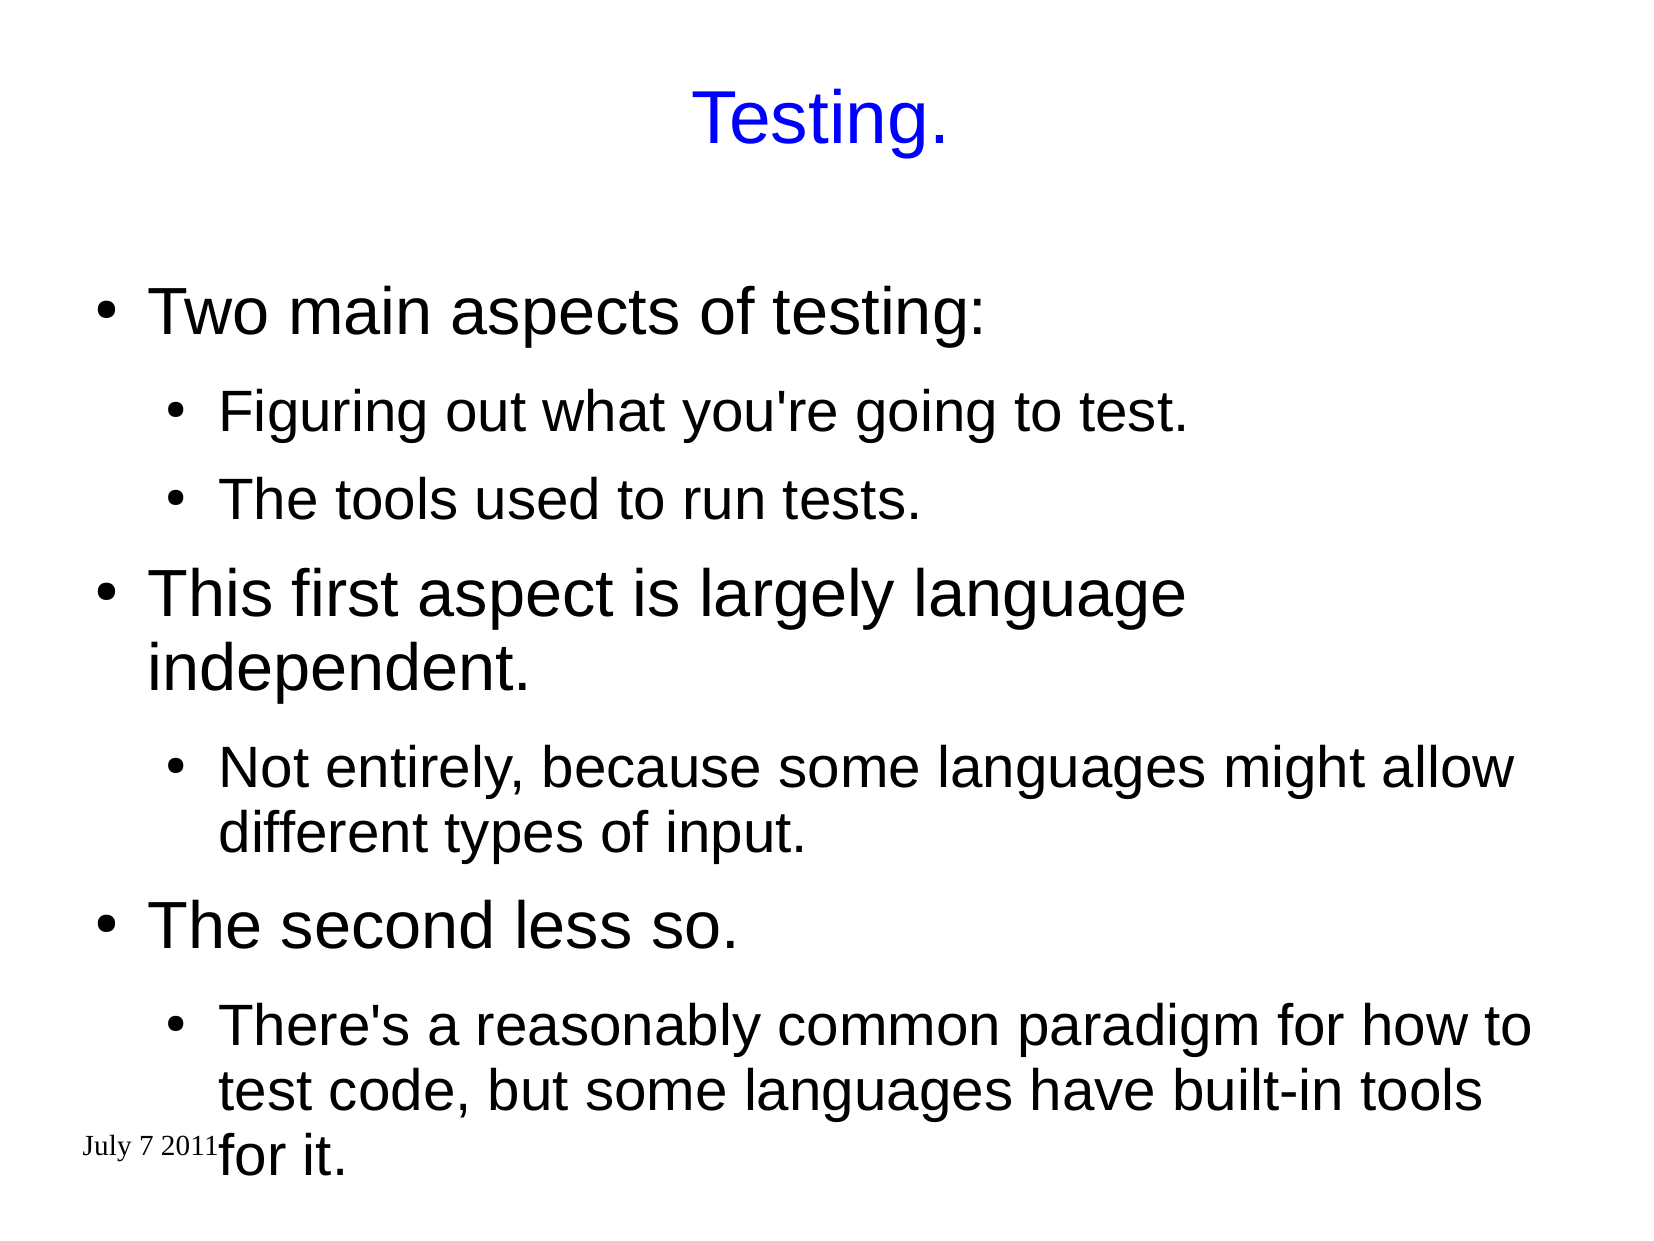

# Testing.
Two main aspects of testing:
Figuring out what you're going to test.
The tools used to run tests.
This first aspect is largely language independent.
Not entirely, because some languages might allow different types of input.
The second less so.
There's a reasonably common paradigm for how to test code, but some languages have built-in tools for it.
July 7 2011